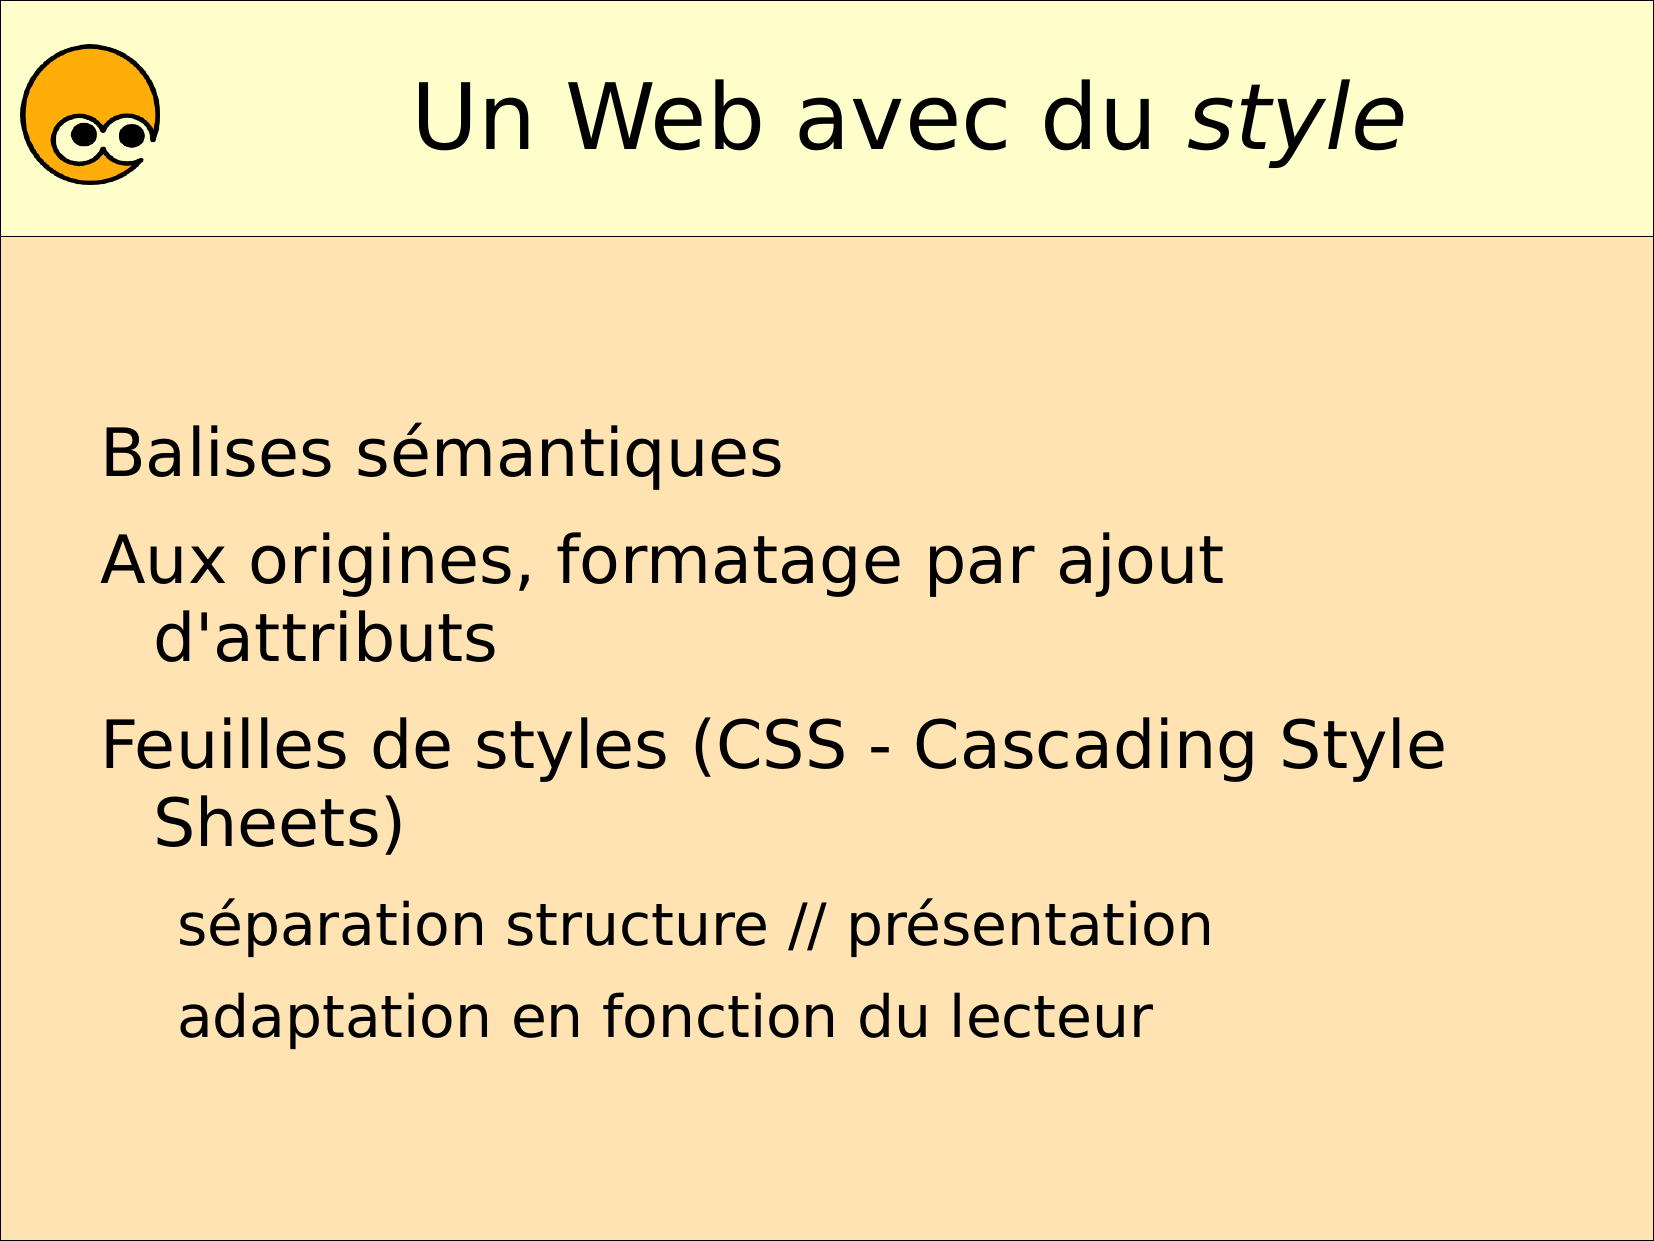

# Un Web avec du style
Balises sémantiques
Aux origines, formatage par ajout d'attributs
Feuilles de styles (CSS - Cascading Style Sheets)
séparation structure // présentation
adaptation en fonction du lecteur